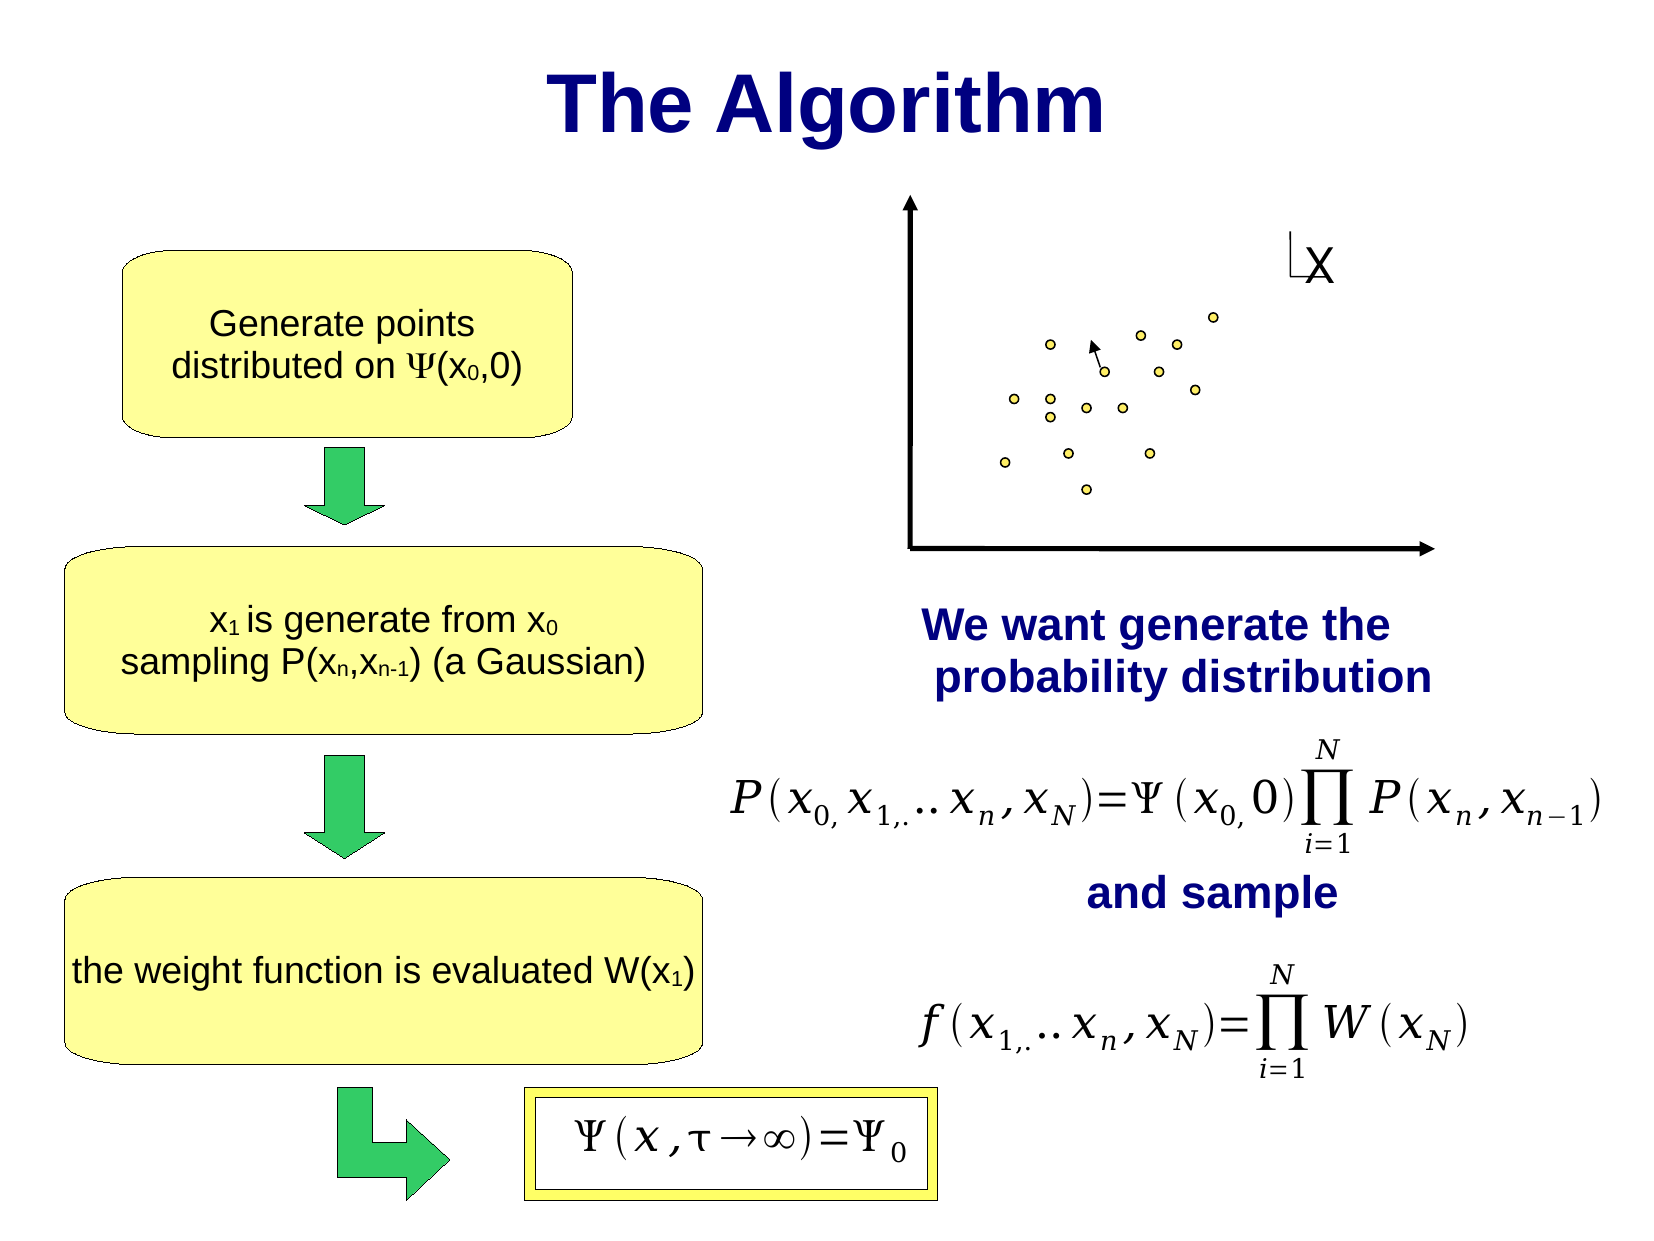

# The Algorithm
X
Generate points
distributed on Y(x0,0)
x1 is generate from x0
sampling P(xn,xn-1) (a Gaussian)
We want generate the
 probability distribution
and sample
the weight function is evaluated W(x1)